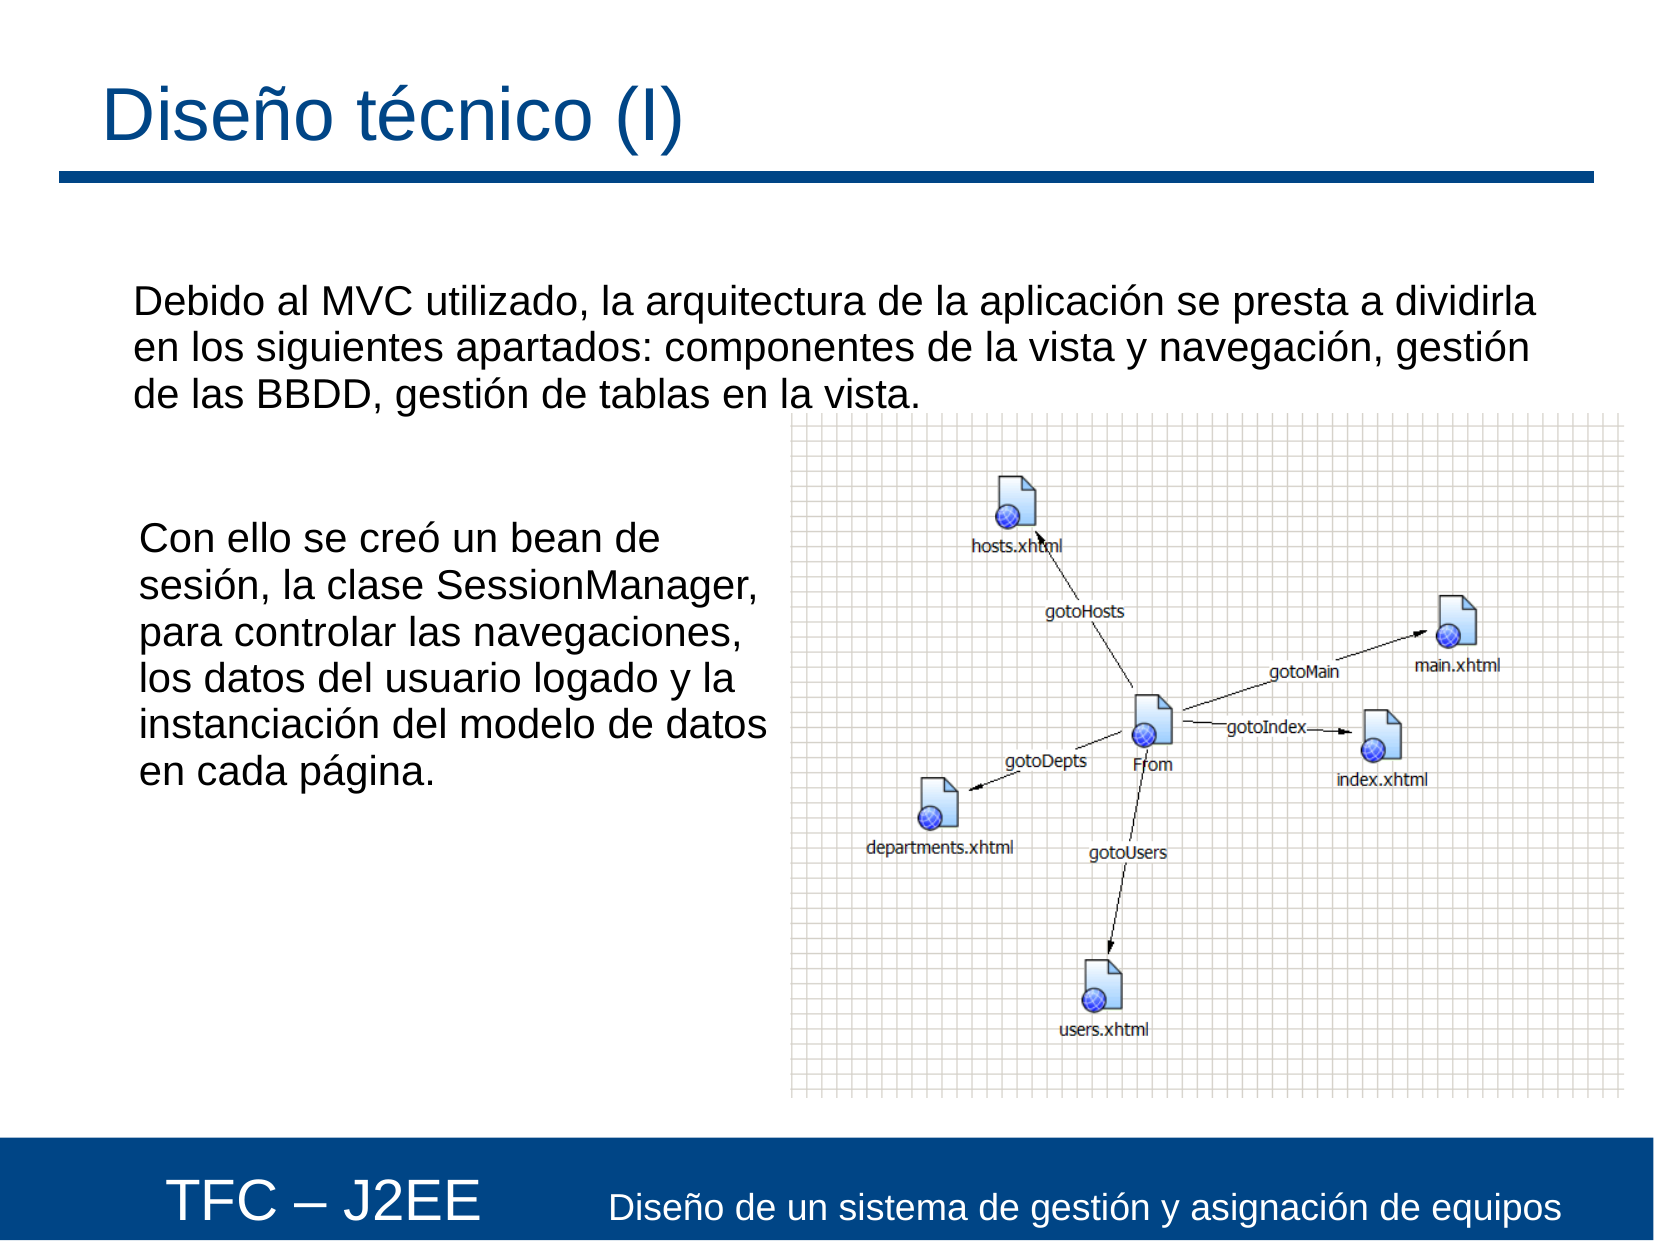

Diseño técnico (I)
Debido al MVC utilizado, la arquitectura de la aplicación se presta a dividirla en los siguientes apartados: componentes de la vista y navegación, gestión de las BBDD, gestión de tablas en la vista.
Con ello se creó un bean de sesión, la clase SessionManager, para controlar las navegaciones, los datos del usuario logado y la instanciación del modelo de datos en cada página.
# TFC – J2EE		Diseño de un sistema de gestión y asignación de equipos